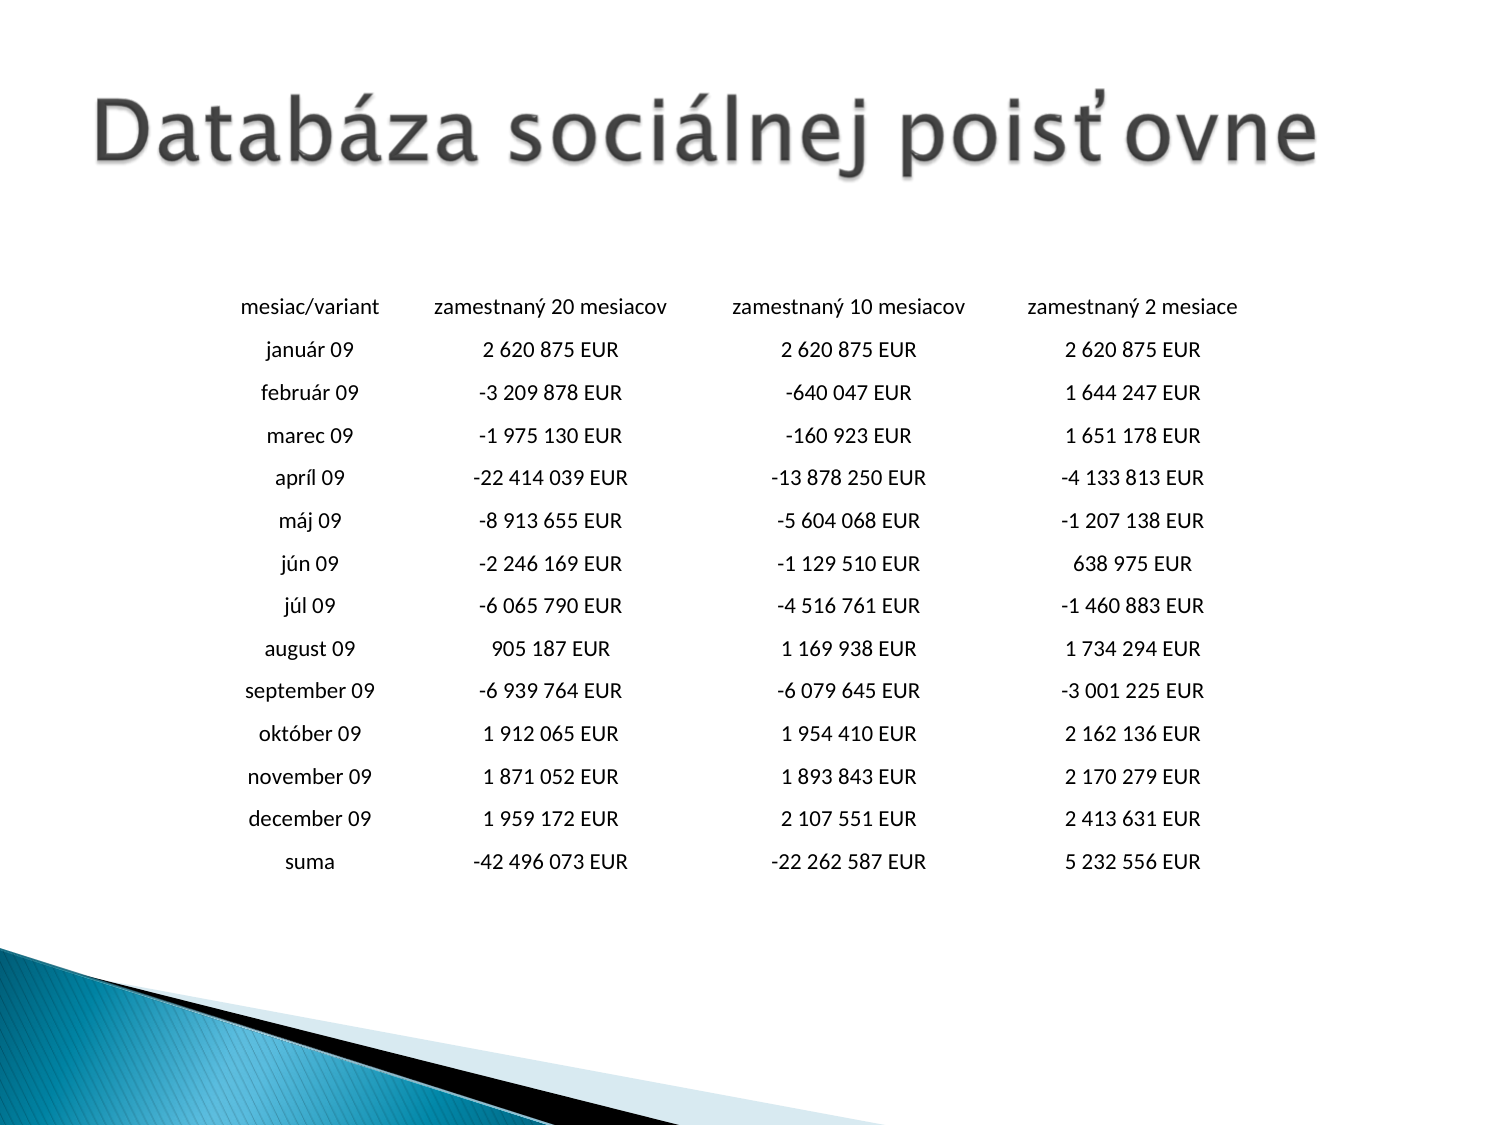

| mesiac/variant | zamestnaný 20 mesiacov | zamestnaný 10 mesiacov | zamestnaný 2 mesiace |
| --- | --- | --- | --- |
| január 09 | 2 620 875 EUR | 2 620 875 EUR | 2 620 875 EUR |
| február 09 | -3 209 878 EUR | -640 047 EUR | 1 644 247 EUR |
| marec 09 | -1 975 130 EUR | -160 923 EUR | 1 651 178 EUR |
| apríl 09 | -22 414 039 EUR | -13 878 250 EUR | -4 133 813 EUR |
| máj 09 | -8 913 655 EUR | -5 604 068 EUR | -1 207 138 EUR |
| jún 09 | -2 246 169 EUR | -1 129 510 EUR | 638 975 EUR |
| júl 09 | -6 065 790 EUR | -4 516 761 EUR | -1 460 883 EUR |
| august 09 | 905 187 EUR | 1 169 938 EUR | 1 734 294 EUR |
| september 09 | -6 939 764 EUR | -6 079 645 EUR | -3 001 225 EUR |
| október 09 | 1 912 065 EUR | 1 954 410 EUR | 2 162 136 EUR |
| november 09 | 1 871 052 EUR | 1 893 843 EUR | 2 170 279 EUR |
| december 09 | 1 959 172 EUR | 2 107 551 EUR | 2 413 631 EUR |
| suma | -42 496 073 EUR | -22 262 587 EUR | 5 232 556 EUR |